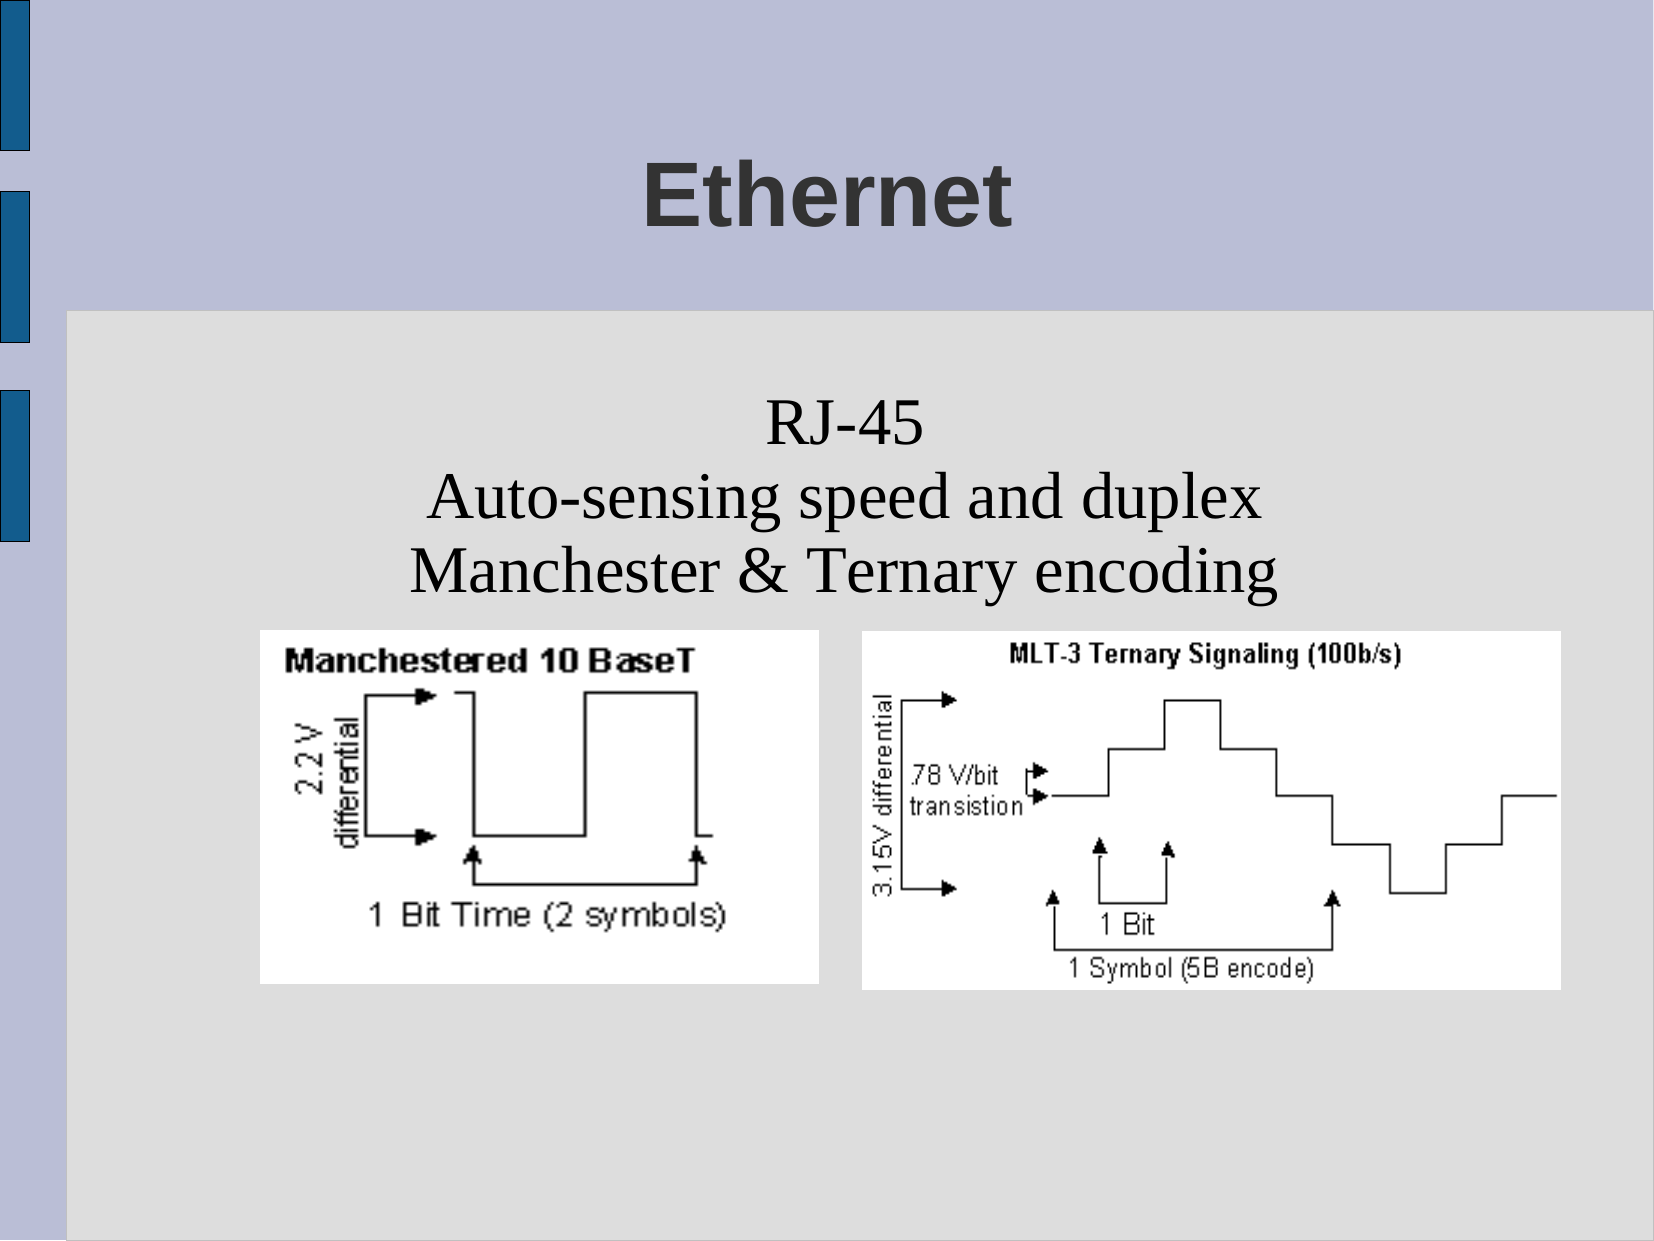

# Ethernet
RJ-45
Auto-sensing speed and duplex
Manchester & Ternary encoding